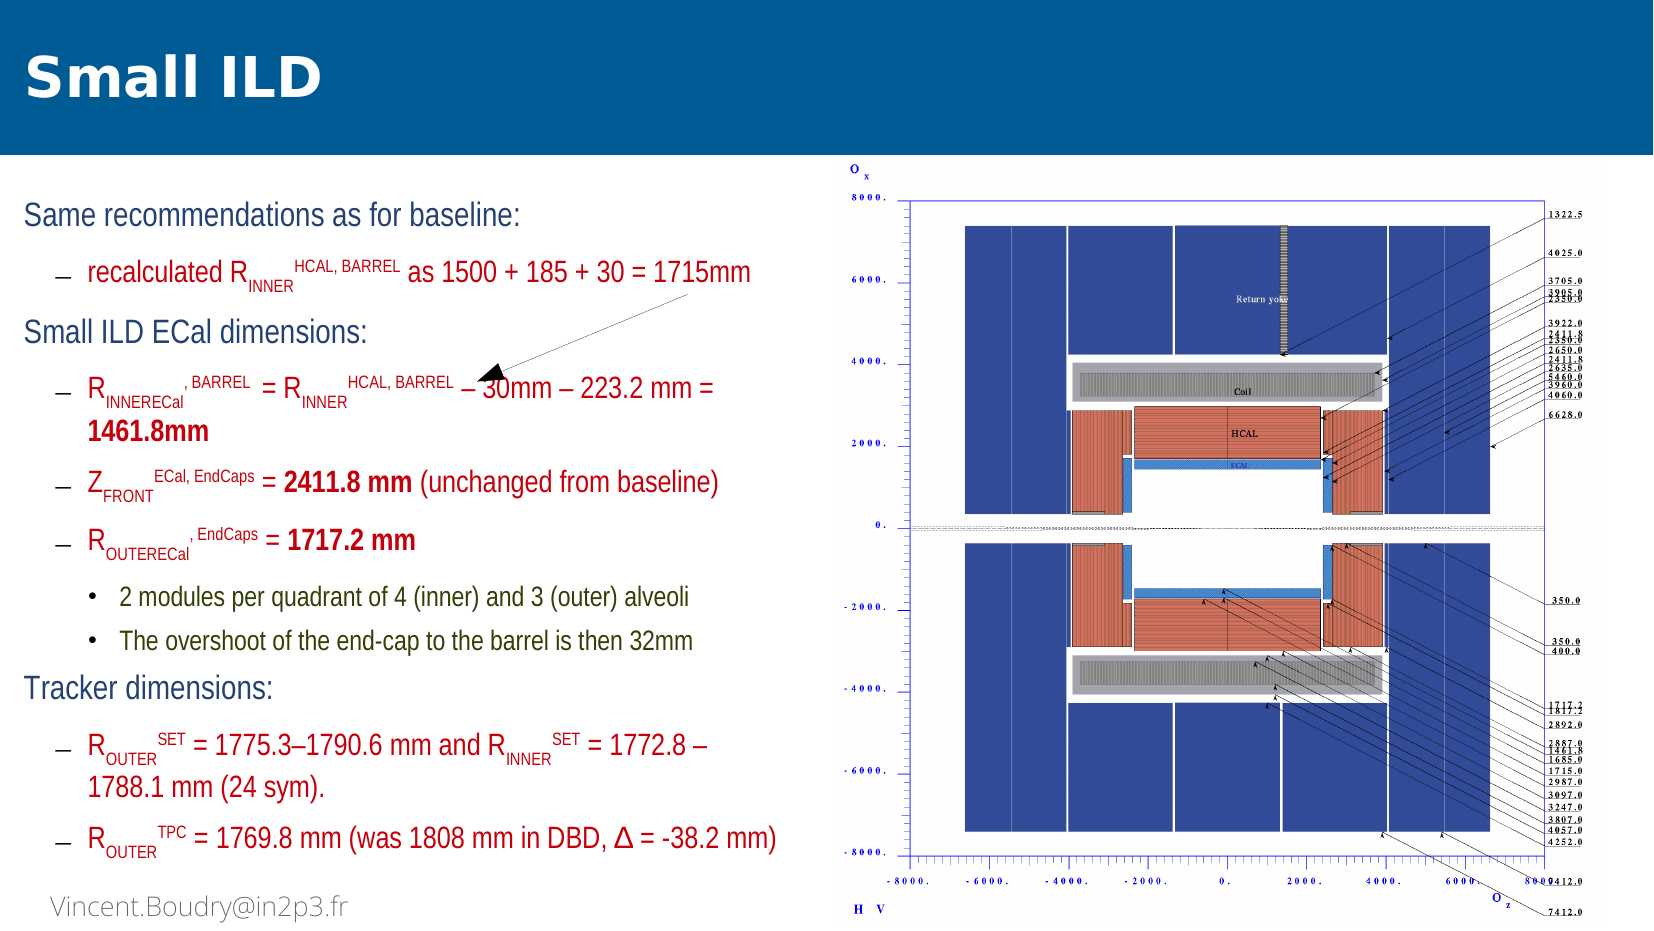

# Small ILD
Same recommendations as for baseline:
recalculated RINNERHCAL, BARREL as 1500 + 185 + 30 = 1715mm
Small ILD ECal dimensions:
RINNERECal, BARREL = RINNERHCAL, BARREL – 30mm – 223.2 mm = 1461.8mm
ZFRONTECal, EndCaps = 2411.8 mm (unchanged from baseline)
ROUTERECal, EndCaps = 1717.2 mm
2 modules per quadrant of 4 (inner) and 3 (outer) alveoli
The overshoot of the end-cap to the barrel is then 32mm
Tracker dimensions:
ROUTERSET = 1775.3–1790.6 mm and RINNERSET = 1772.8 – 1788.1 mm (24 sym).
ROUTERTPC = 1769.8 mm (was 1808 mm in DBD, ∆ = -38.2 mm)